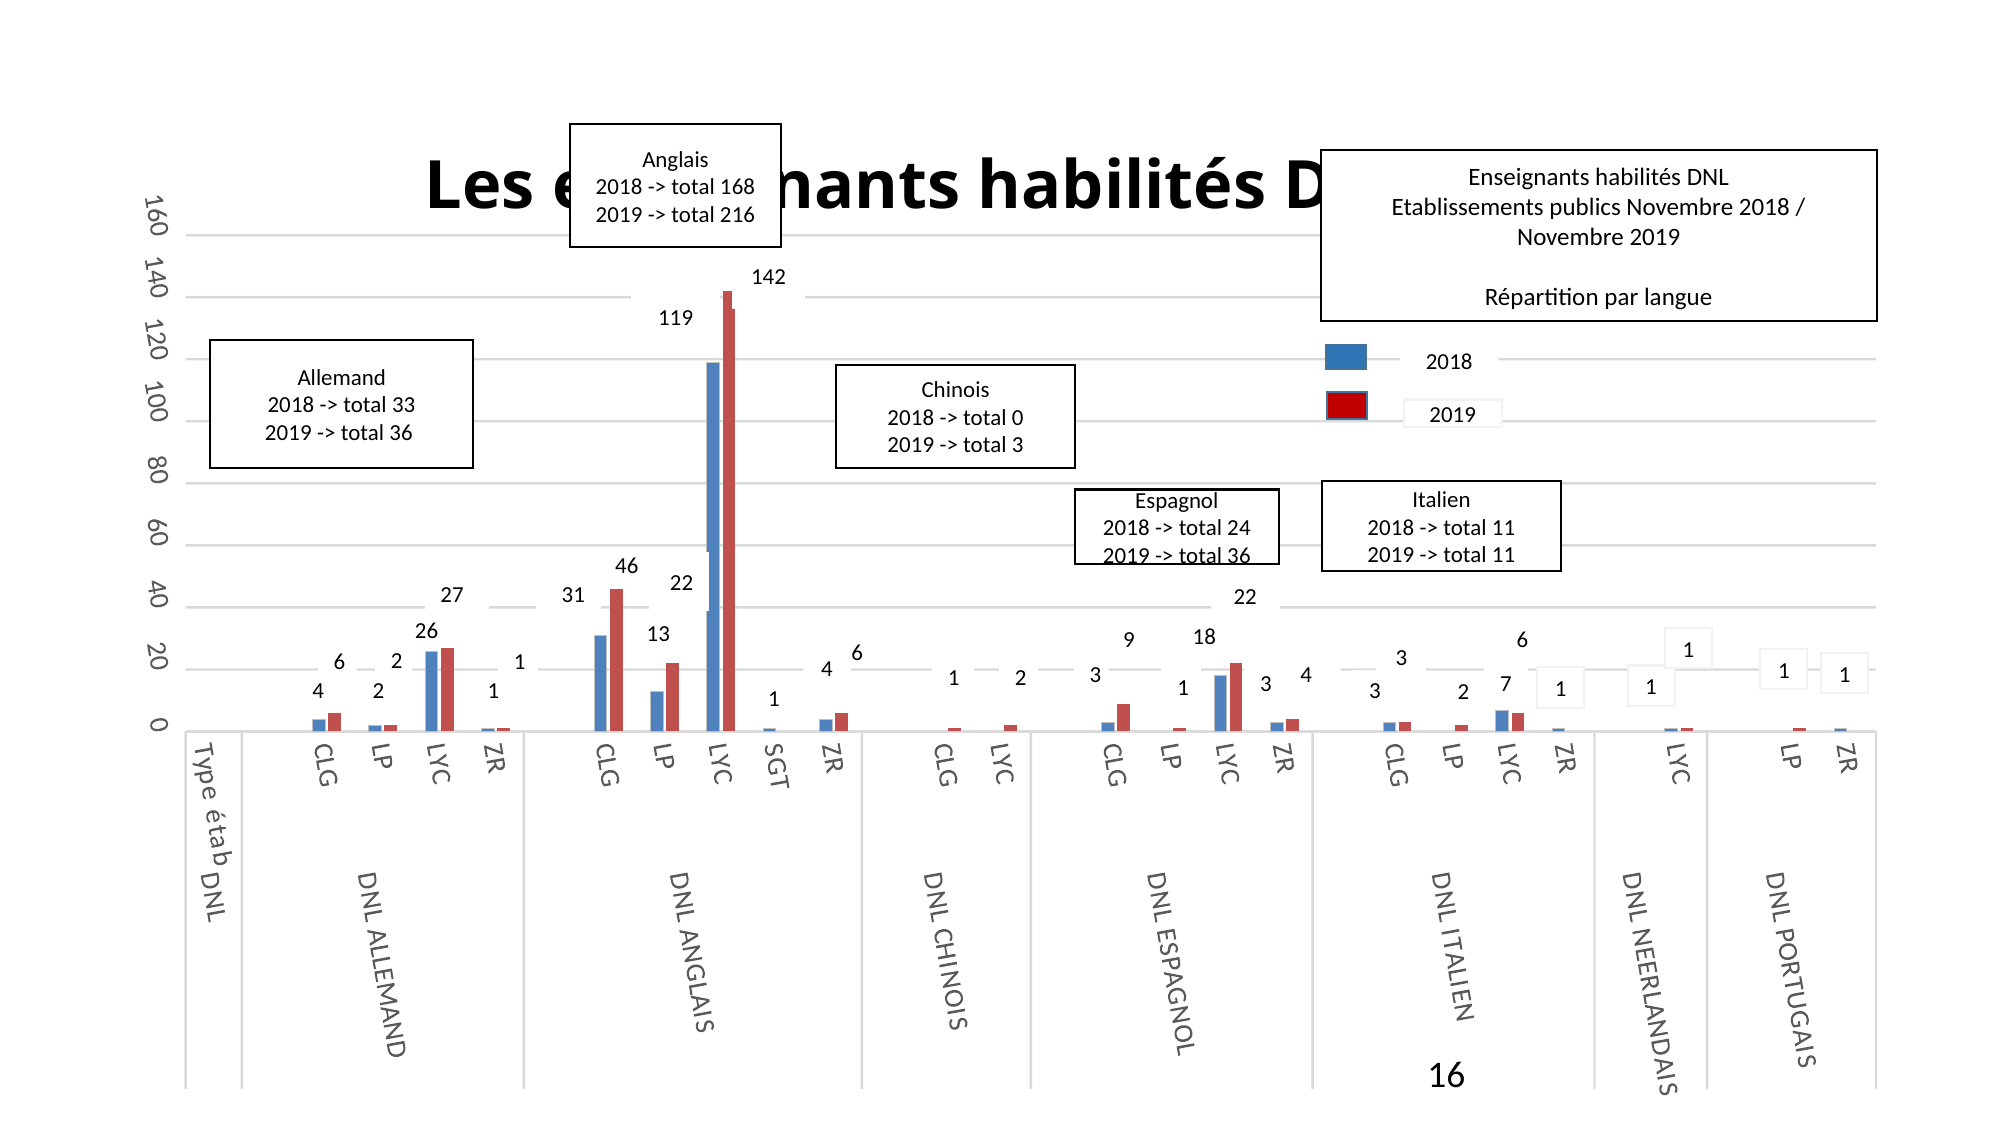

# Les enseignants habilités DNL (1/2)
Anglais
2018 -> total 168
2019 -> total 216
Enseignants habilités DNL
Etablissements publics Novembre 2018 / Novembre 2019
Répartition par langue
142
119
Allemand
2018 -> total 33
2019 -> total 36
2018
Chinois
2018 -> total 0
2019 -> total 3
2019
Italien
2018 -> total 11
2019 -> total 11
Espagnol
2018 -> total 24
2019 -> total 36
46
22
27
31
22
13
18
6
9
26
1
3
6
2
1
6
1
1
4
4
3
1
2
1
1
3
7
1
3
2
1
4
2
1